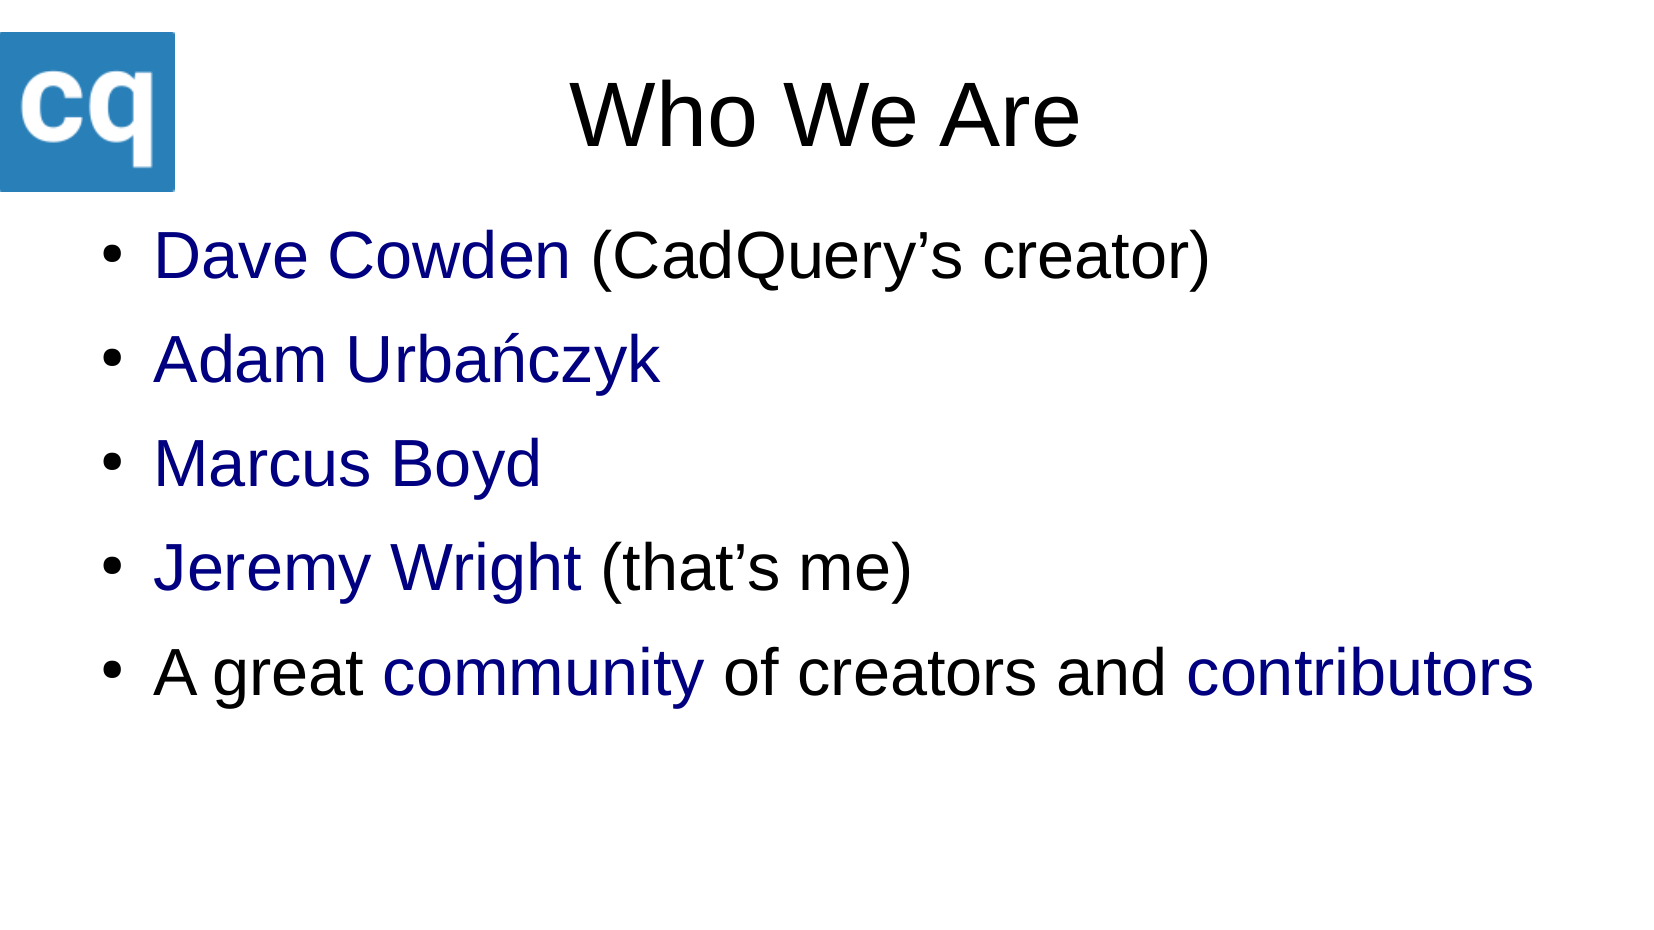

# Who We Are
Dave Cowden (CadQuery’s creator)
Adam Urbańczyk
Marcus Boyd
Jeremy Wright (that’s me)
A great community of creators and contributors